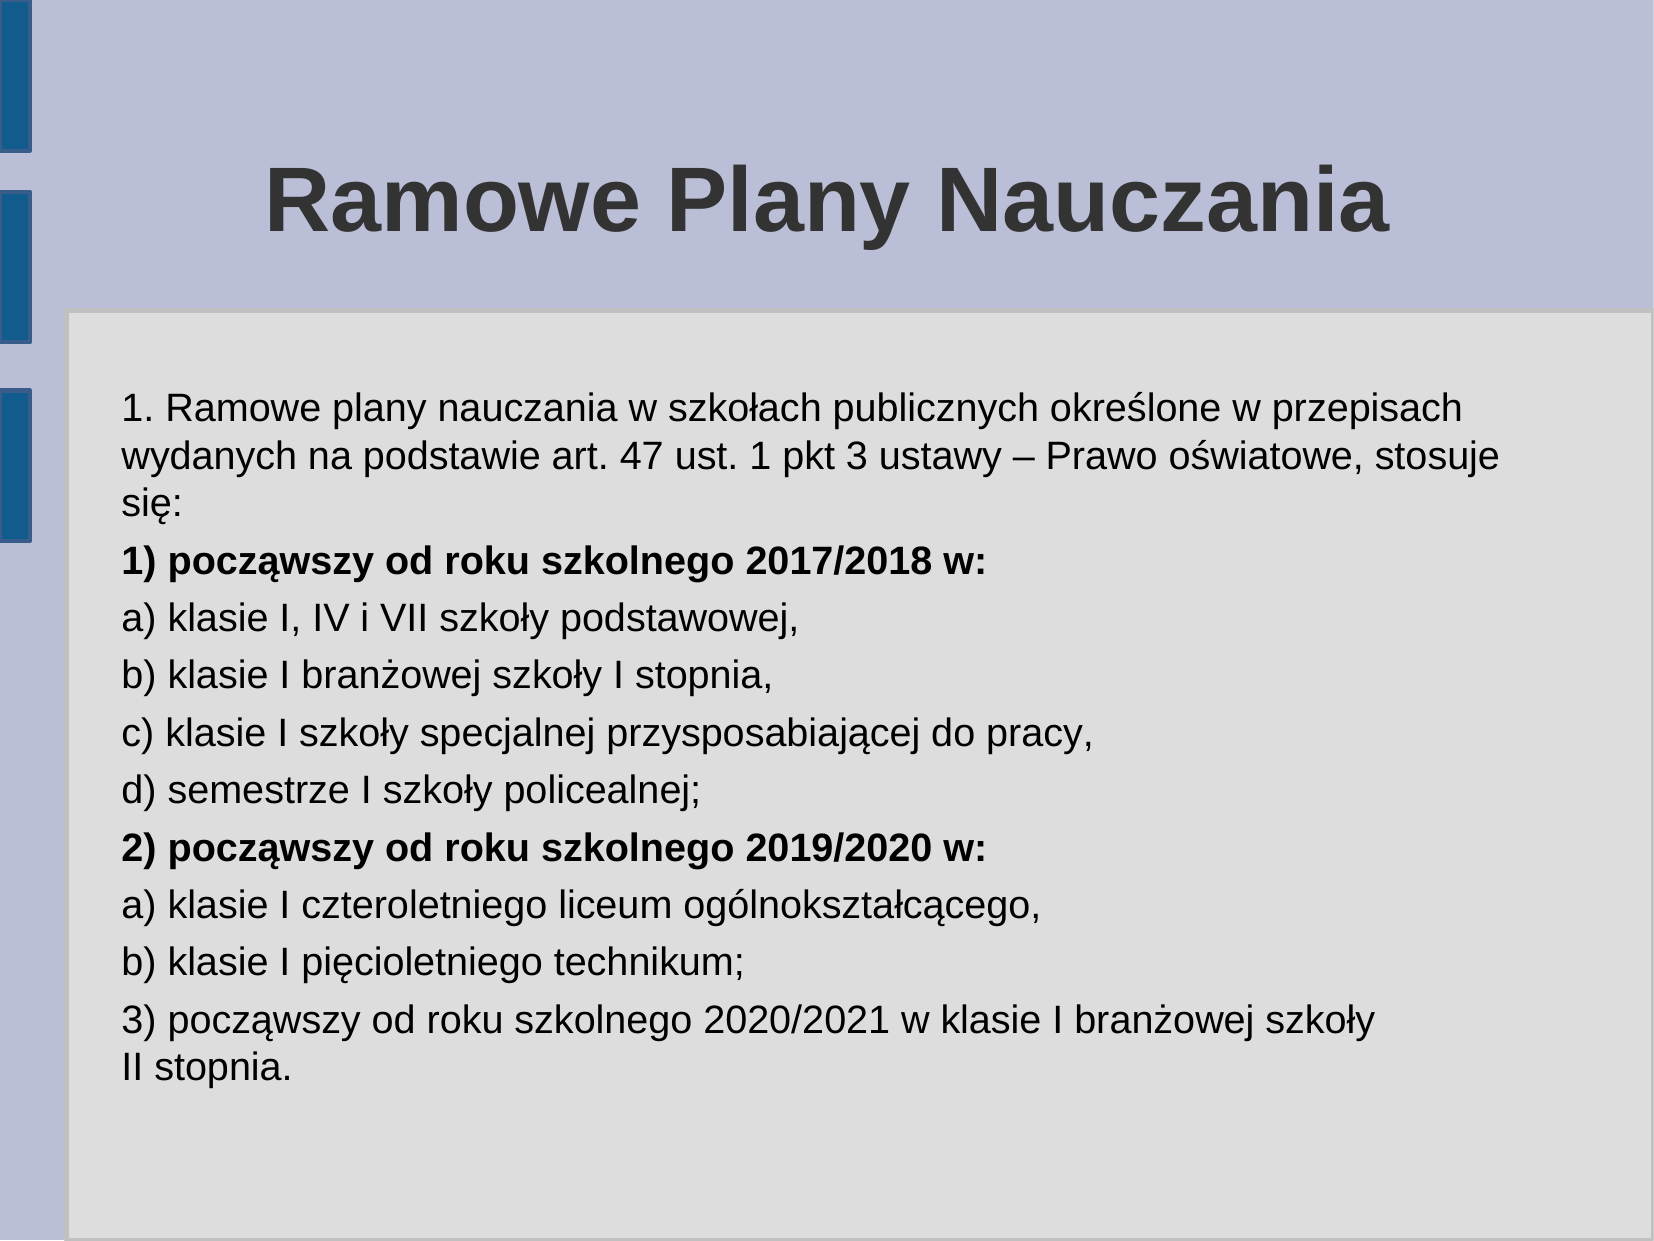

# Ramowe Plany Nauczania
1. Ramowe plany nauczania w szkołach publicznych określone w przepisach wydanych na podstawie art. 47 ust. 1 pkt 3 ustawy – Prawo oświatowe, stosuje się:
1) począwszy od roku szkolnego 2017/2018 w:
a) klasie I, IV i VII szkoły podstawowej,
b) klasie I branżowej szkoły I stopnia,
c) klasie I szkoły specjalnej przysposabiającej do pracy,
d) semestrze I szkoły policealnej;
2) począwszy od roku szkolnego 2019/2020 w:
a) klasie I czteroletniego liceum ogólnokształcącego,
b) klasie I pięcioletniego technikum;
3) począwszy od roku szkolnego 2020/2021 w klasie I branżowej szkoły II stopnia.